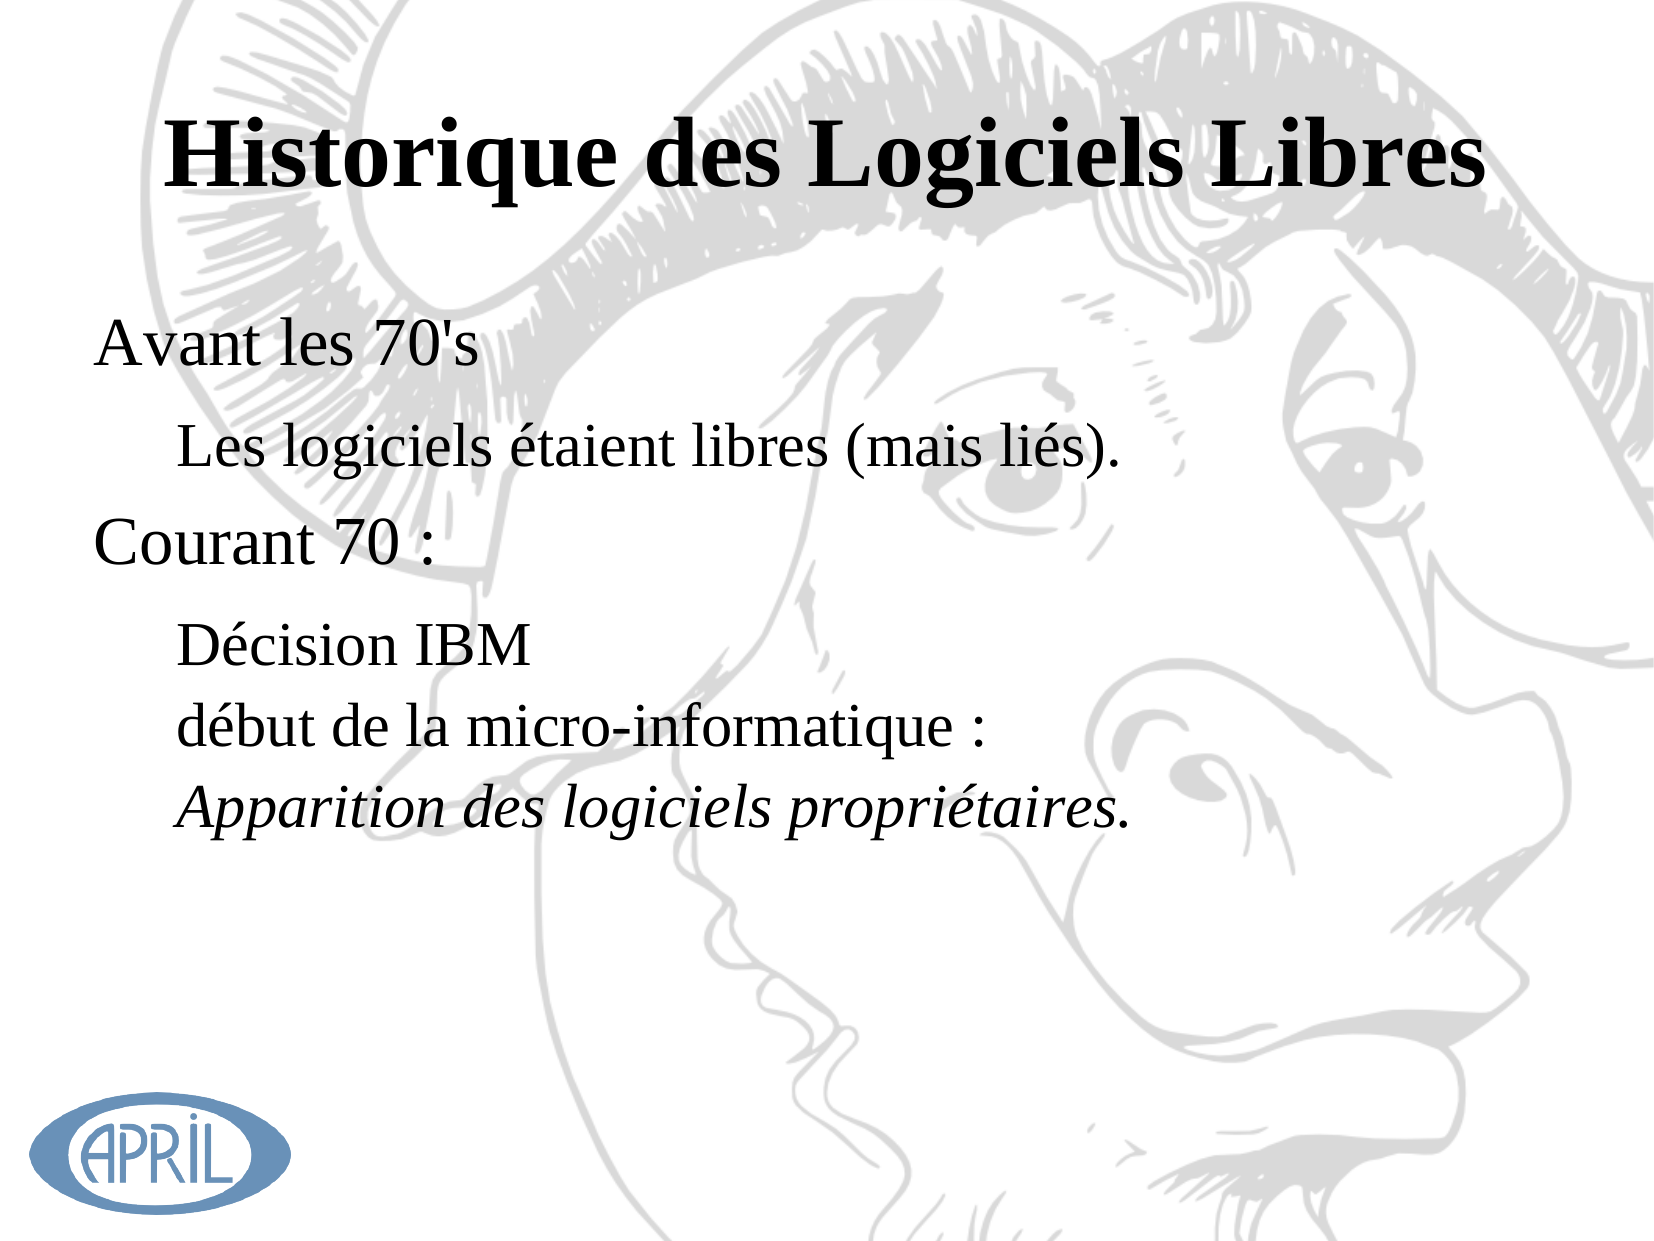

# Historique des Logiciels Libres
Avant les 70's
Les logiciels étaient libres (mais liés).
Courant 70 :
Décision IBM
début de la micro-informatique :
Apparition des logiciels propriétaires.